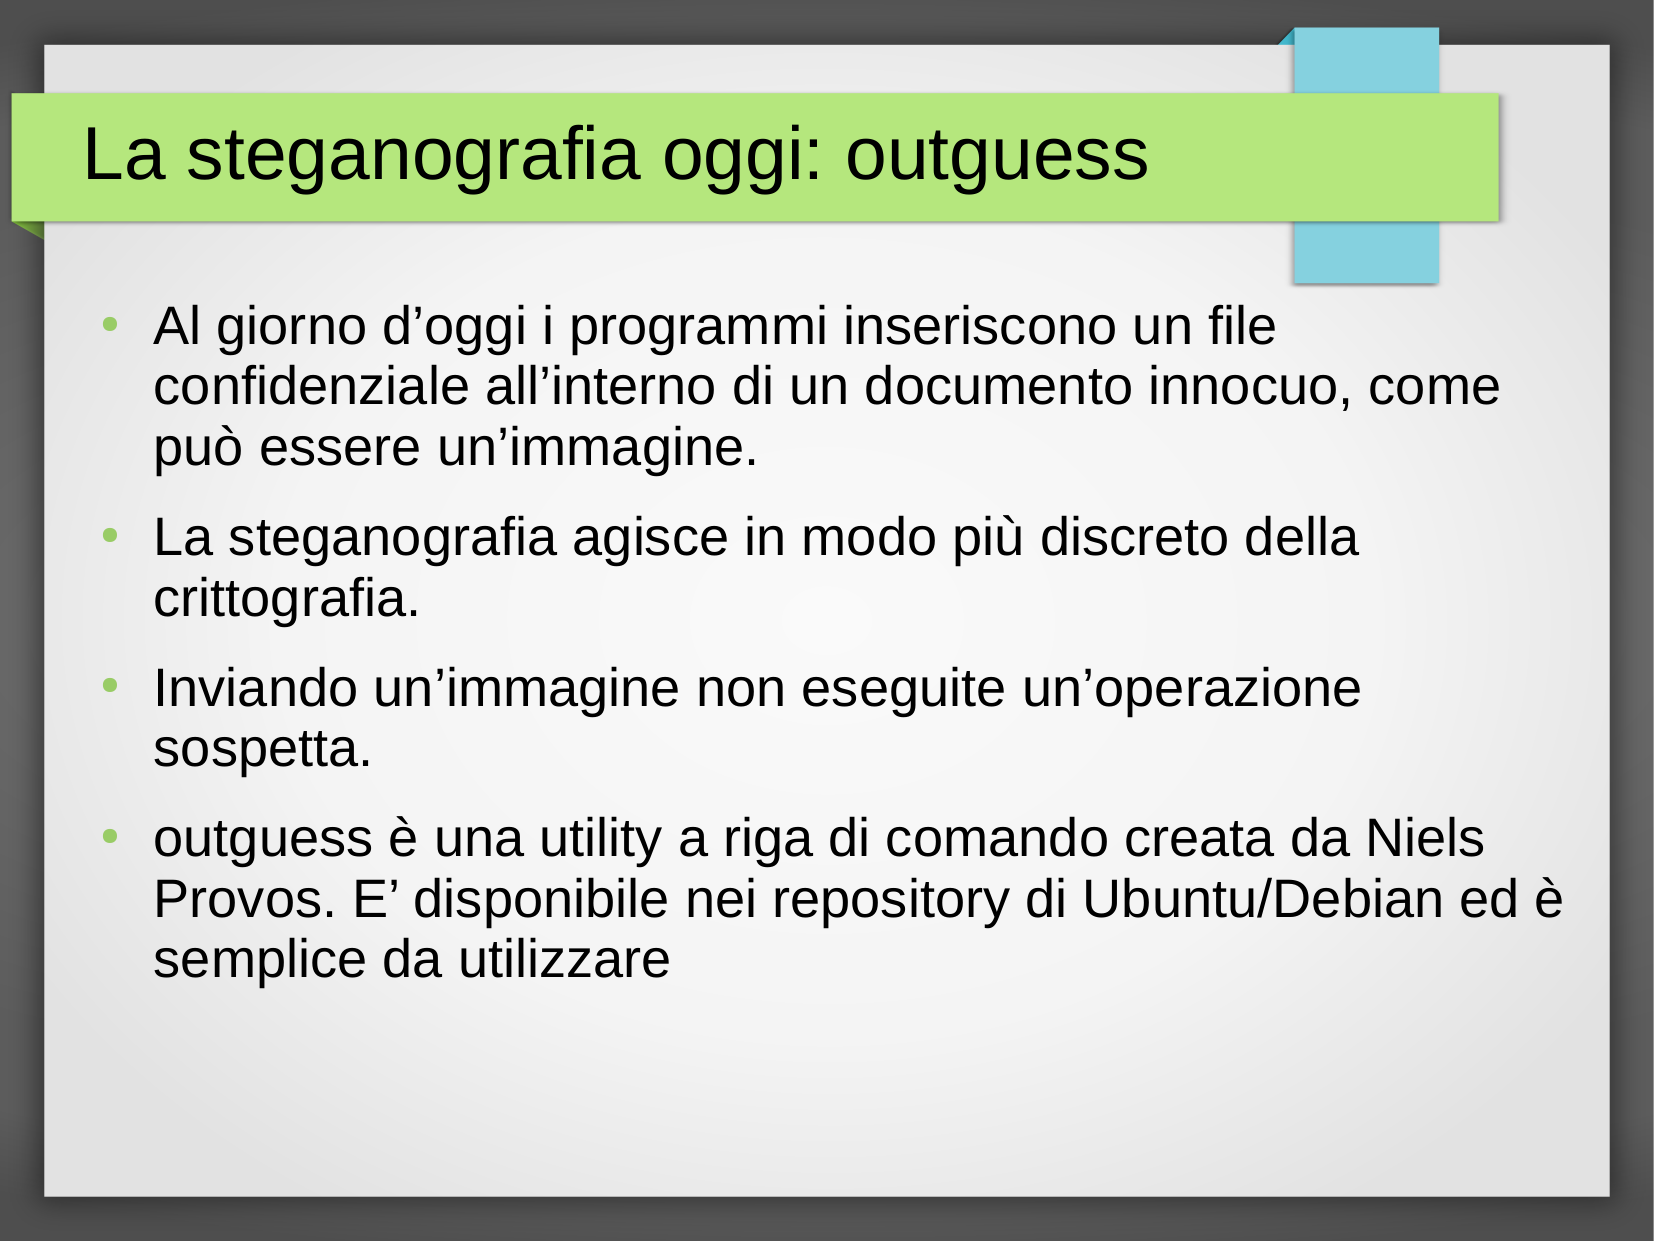

# La steganografia oggi: outguess
Al giorno d’oggi i programmi inseriscono un file confidenziale all’interno di un documento innocuo, come può essere un’immagine.
La steganografia agisce in modo più discreto della crittografia.
Inviando un’immagine non eseguite un’operazione sospetta.
outguess è una utility a riga di comando creata da Niels Provos. E’ disponibile nei repository di Ubuntu/Debian ed è semplice da utilizzare